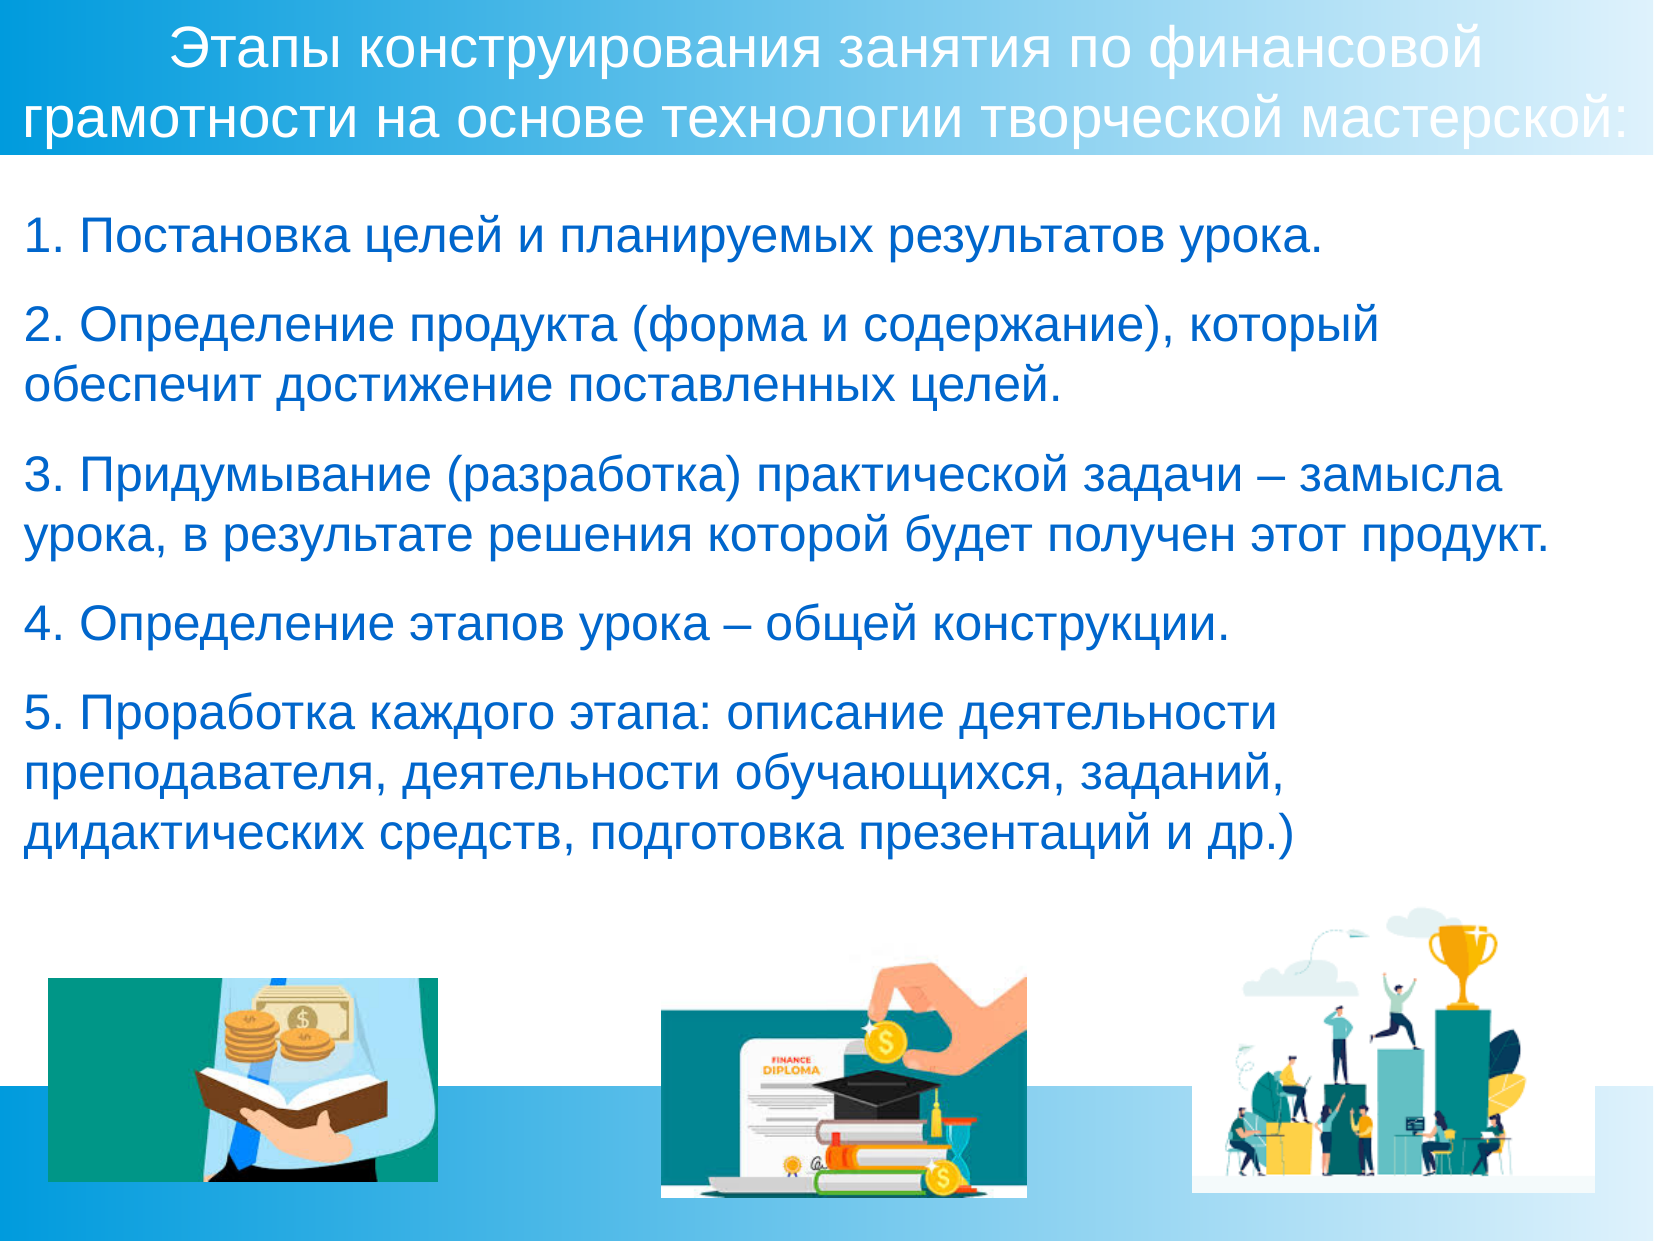

# Этапы конструирования занятия по финансовой грамотности на основе технологии творческой мастерской:
1. Постановка целей и планируемых результатов урока.
2. Определение продукта (форма и содержание), который обеспечит достижение поставленных целей.
3. Придумывание (разработка) практической задачи – замысла урока, в результате решения которой будет получен этот продукт.
4. Определение этапов урока – общей конструкции.
5. Проработка каждого этапа: описание деятельности преподавателя, деятельности обучающихся, заданий, дидактических средств, подготовка презентаций и др.)